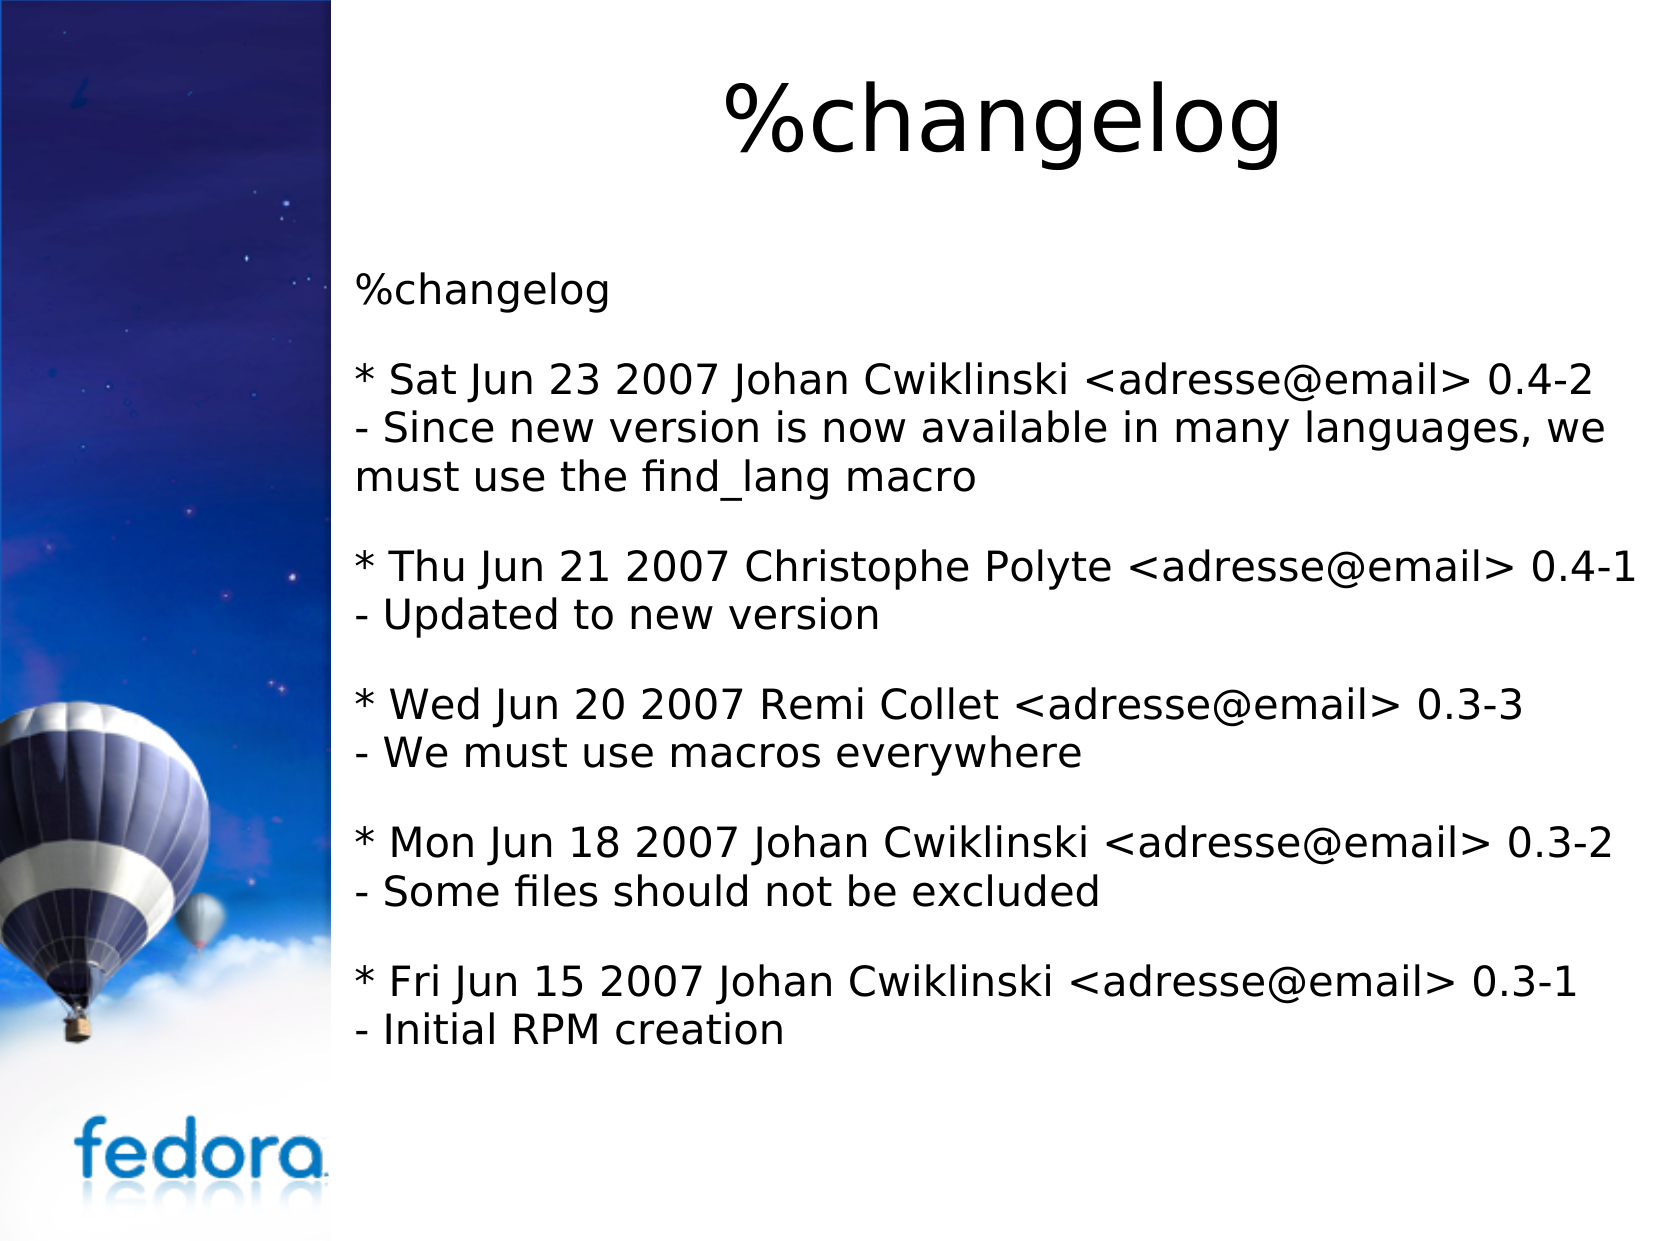

%changelog
# %changelog
* Sat Jun 23 2007 Johan Cwiklinski <adresse@email> 0.4-2
- Since new version is now available in many languages, we must use the find_lang macro
* Thu Jun 21 2007 Christophe Polyte <adresse@email> 0.4-1
- Updated to new version
* Wed Jun 20 2007 Remi Collet <adresse@email> 0.3-3
- We must use macros everywhere
* Mon Jun 18 2007 Johan Cwiklinski <adresse@email> 0.3-2
- Some files should not be excluded
* Fri Jun 15 2007 Johan Cwiklinski <adresse@email> 0.3-1
- Initial RPM creation